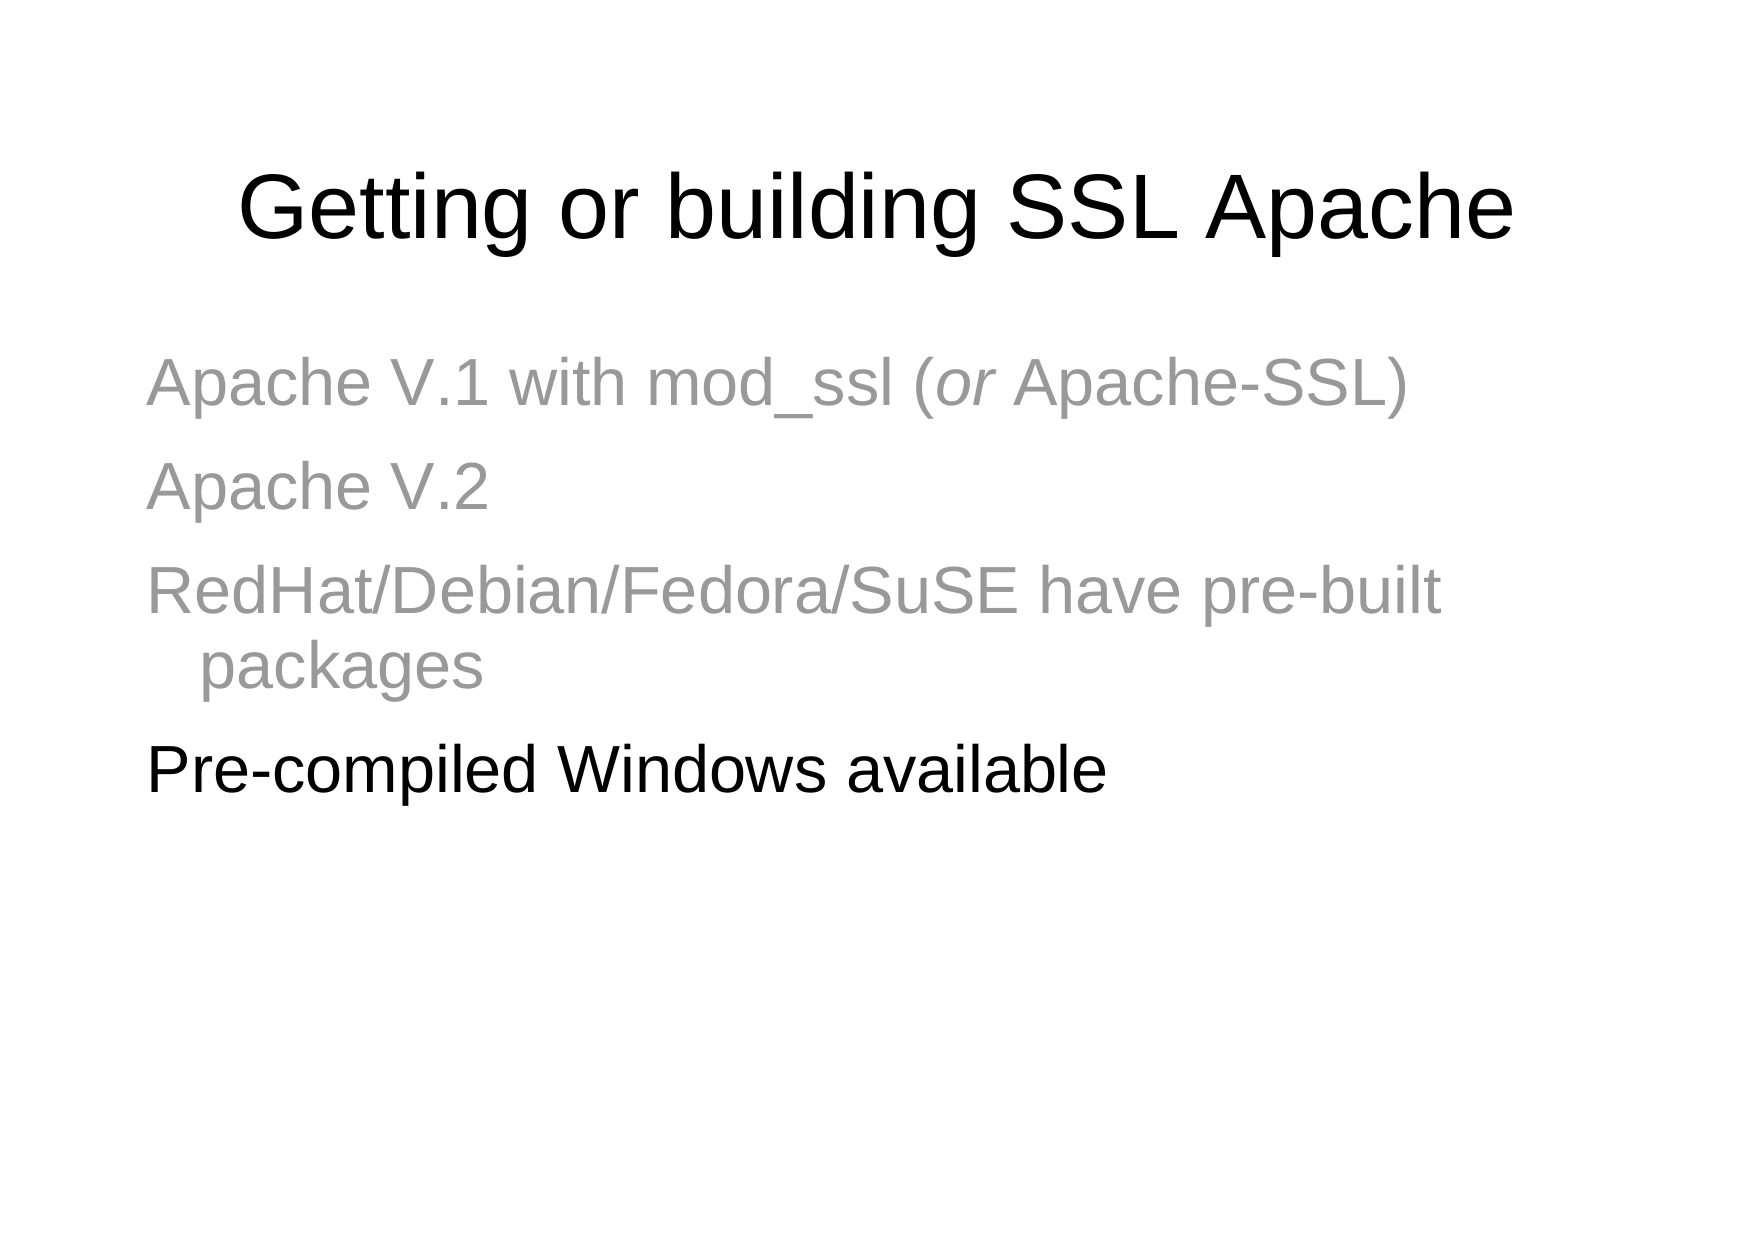

# Getting or building SSL Apache
Apache V.1 with mod_ssl (or Apache-SSL)
Apache V.2
RedHat/Debian/Fedora/SuSE have pre-built packages
Pre-compiled Windows available